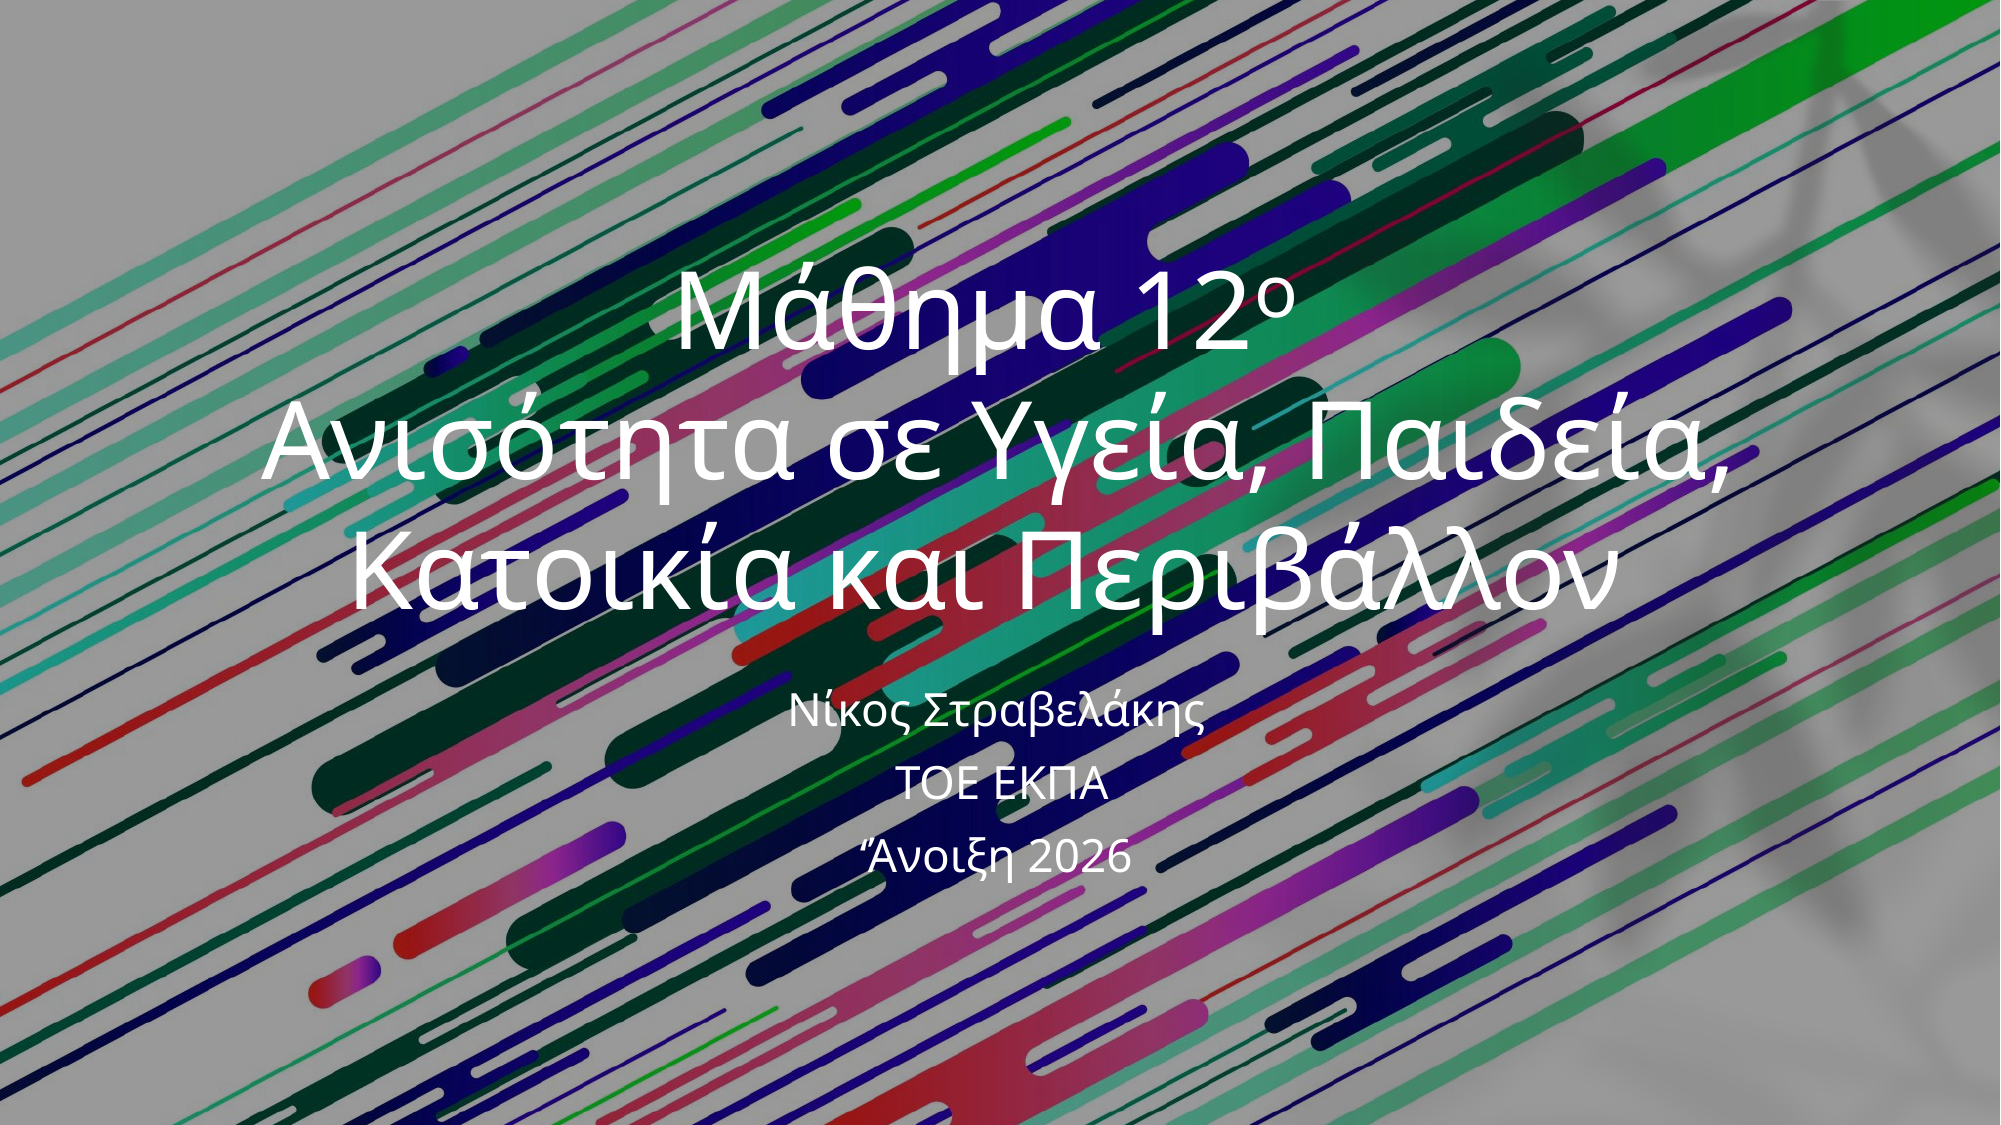

# Μάθημα 12ο Ανισότητα σε Υγεία, Παιδεία, Κατοικία και Περιβάλλον
Νίκος Στραβελάκης
ΤΟΕ ΕΚΠΑ
‘Άνοιξη 2026